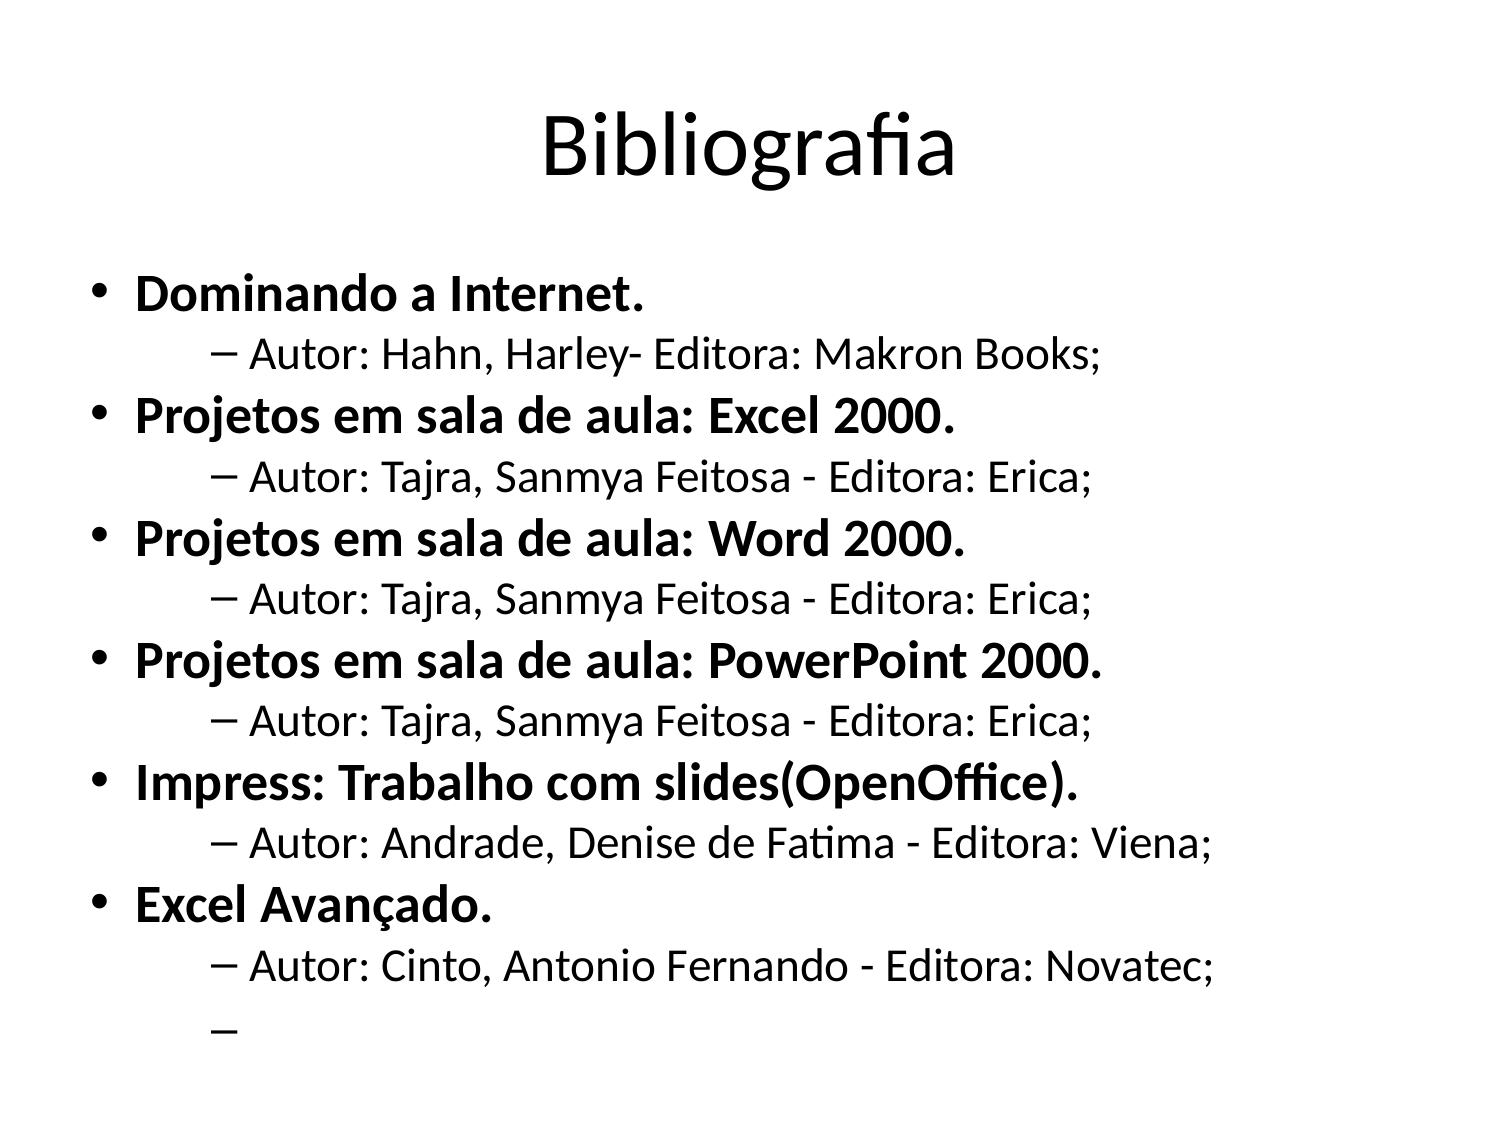

# Bibliografia
Dominando a Internet.
Autor: Hahn, Harley- Editora: Makron Books;
Projetos em sala de aula: Excel 2000.
Autor: Tajra, Sanmya Feitosa - Editora: Erica;
Projetos em sala de aula: Word 2000.
Autor: Tajra, Sanmya Feitosa - Editora: Erica;
Projetos em sala de aula: PowerPoint 2000.
Autor: Tajra, Sanmya Feitosa - Editora: Erica;
Impress: Trabalho com slides(OpenOffice).
Autor: Andrade, Denise de Fatima - Editora: Viena;
Excel Avançado.
Autor: Cinto, Antonio Fernando - Editora: Novatec;